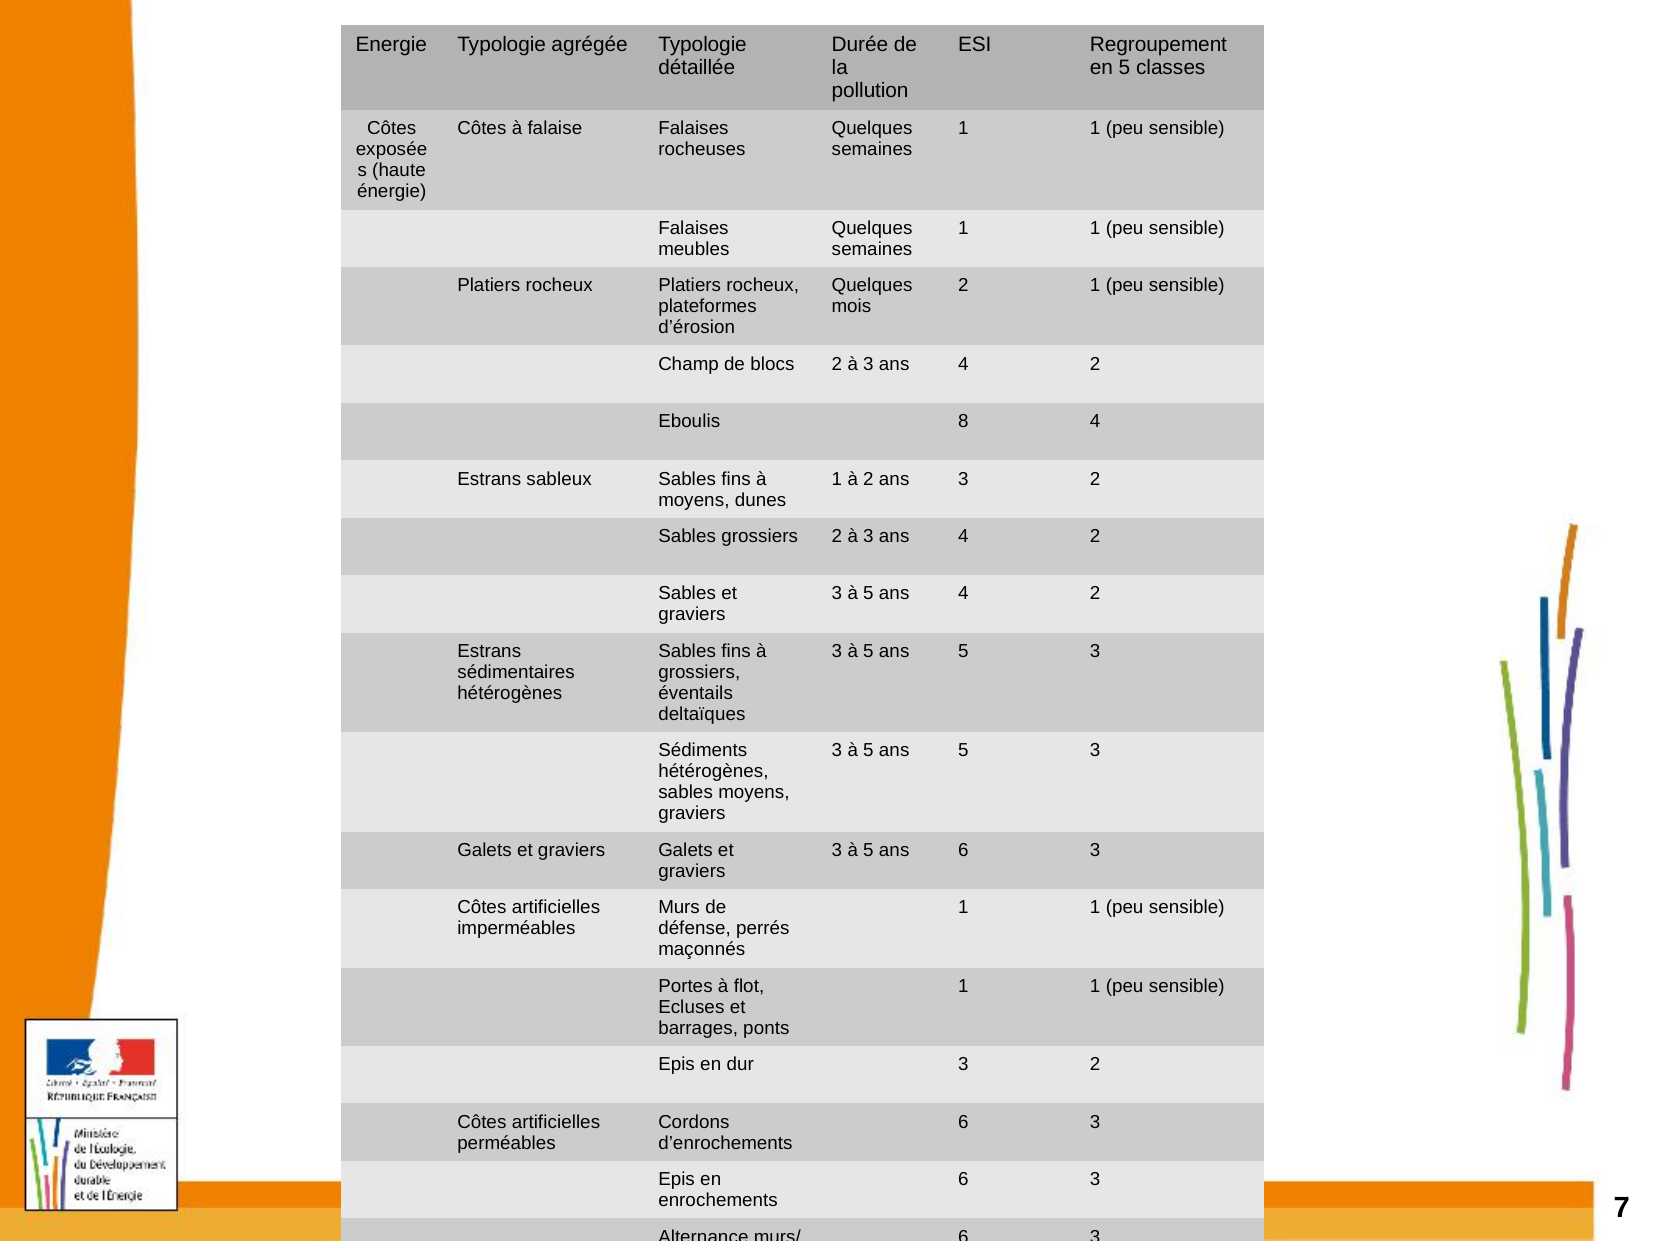

| Energie | Typologie agrégée | Typologie détaillée | Durée de la pollution | ESI | Regroupement en 5 classes |
| --- | --- | --- | --- | --- | --- |
| Côtes exposées (haute énergie) | Côtes à falaise | Falaises rocheuses | Quelques semaines | 1 | 1 (peu sensible) |
| | | Falaises meubles | Quelques semaines | 1 | 1 (peu sensible) |
| | Platiers rocheux | Platiers rocheux, plateformes d’érosion | Quelques mois | 2 | 1 (peu sensible) |
| | | Champ de blocs | 2 à 3 ans | 4 | 2 |
| | | Eboulis | | 8 | 4 |
| | Estrans sableux | Sables fins à moyens, dunes | 1 à 2 ans | 3 | 2 |
| | | Sables grossiers | 2 à 3 ans | 4 | 2 |
| | | Sables et graviers | 3 à 5 ans | 4 | 2 |
| | Estrans sédimentaires hétérogènes | Sables fins à grossiers, éventails deltaïques | 3 à 5 ans | 5 | 3 |
| | | Sédiments hétérogènes, sables moyens, graviers | 3 à 5 ans | 5 | 3 |
| | Galets et graviers | Galets et graviers | 3 à 5 ans | 6 | 3 |
| | Côtes artificielles imperméables | Murs de défense, perrés maçonnés | | 1 | 1 (peu sensible) |
| | | Portes à flot, Ecluses et barrages, ponts | | 1 | 1 (peu sensible) |
| | | Epis en dur | | 3 | 2 |
| | Côtes artificielles perméables | Cordons d’enrochements | | 6 | 3 |
| | | Epis en enrochements | | 6 | 3 |
| | | Alternance murs/ cordons d’enrochements | | 6 | 3 |
| | | Caisson de Jarlan | | 6 | 3 |
| | | | | | |
| | | | | | |
| | | | | | |
| | | | | | |
| | | | | | |
| | | | | | |
| | | | | | |
| | | | | | |
| | Côtes artificielles imperméables | Epis en dur | | 6 | 3 |
| | | Murs, quais, perrés maçonnés | | 6 | 3 |
| | | Digues, digues végétalisées | | 6 | 3 |
| | | Portes à flot, Ecluses et barrages, ponts | | 6 | 3 |
| | Côtes artificielles perméables | Cordons d’enrochements, épis en enrochements | | 8 | 4 |
| | | Alternance murs et enrochements | | 8 | 4 |
| | | Caisson de Jarlan | | 8 | 4 |
#
7